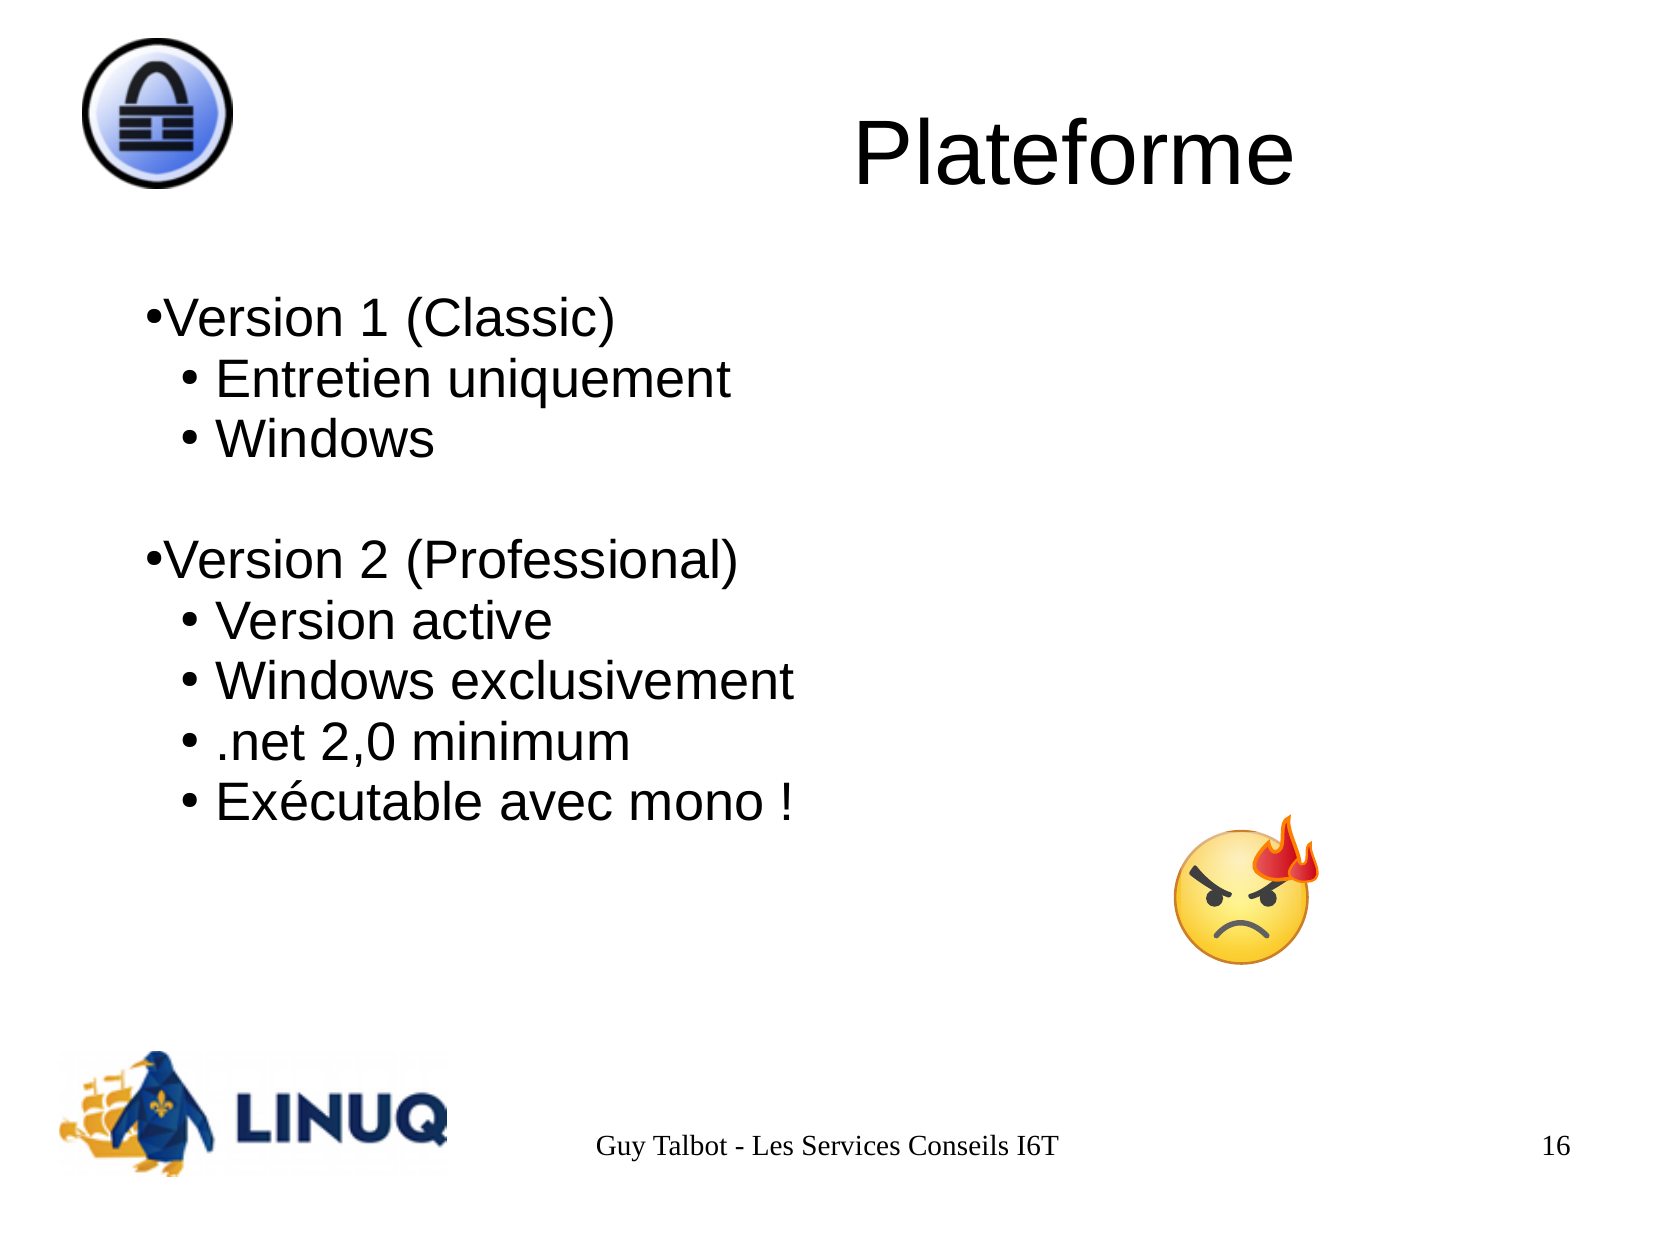

# Plateforme
Version 1 (Classic)
Entretien uniquement
Windows
Version 2 (Professional)
Version active
Windows exclusivement
.net 2,0 minimum
Exécutable avec mono !
Guy Talbot - Les Services Conseils I6T
16